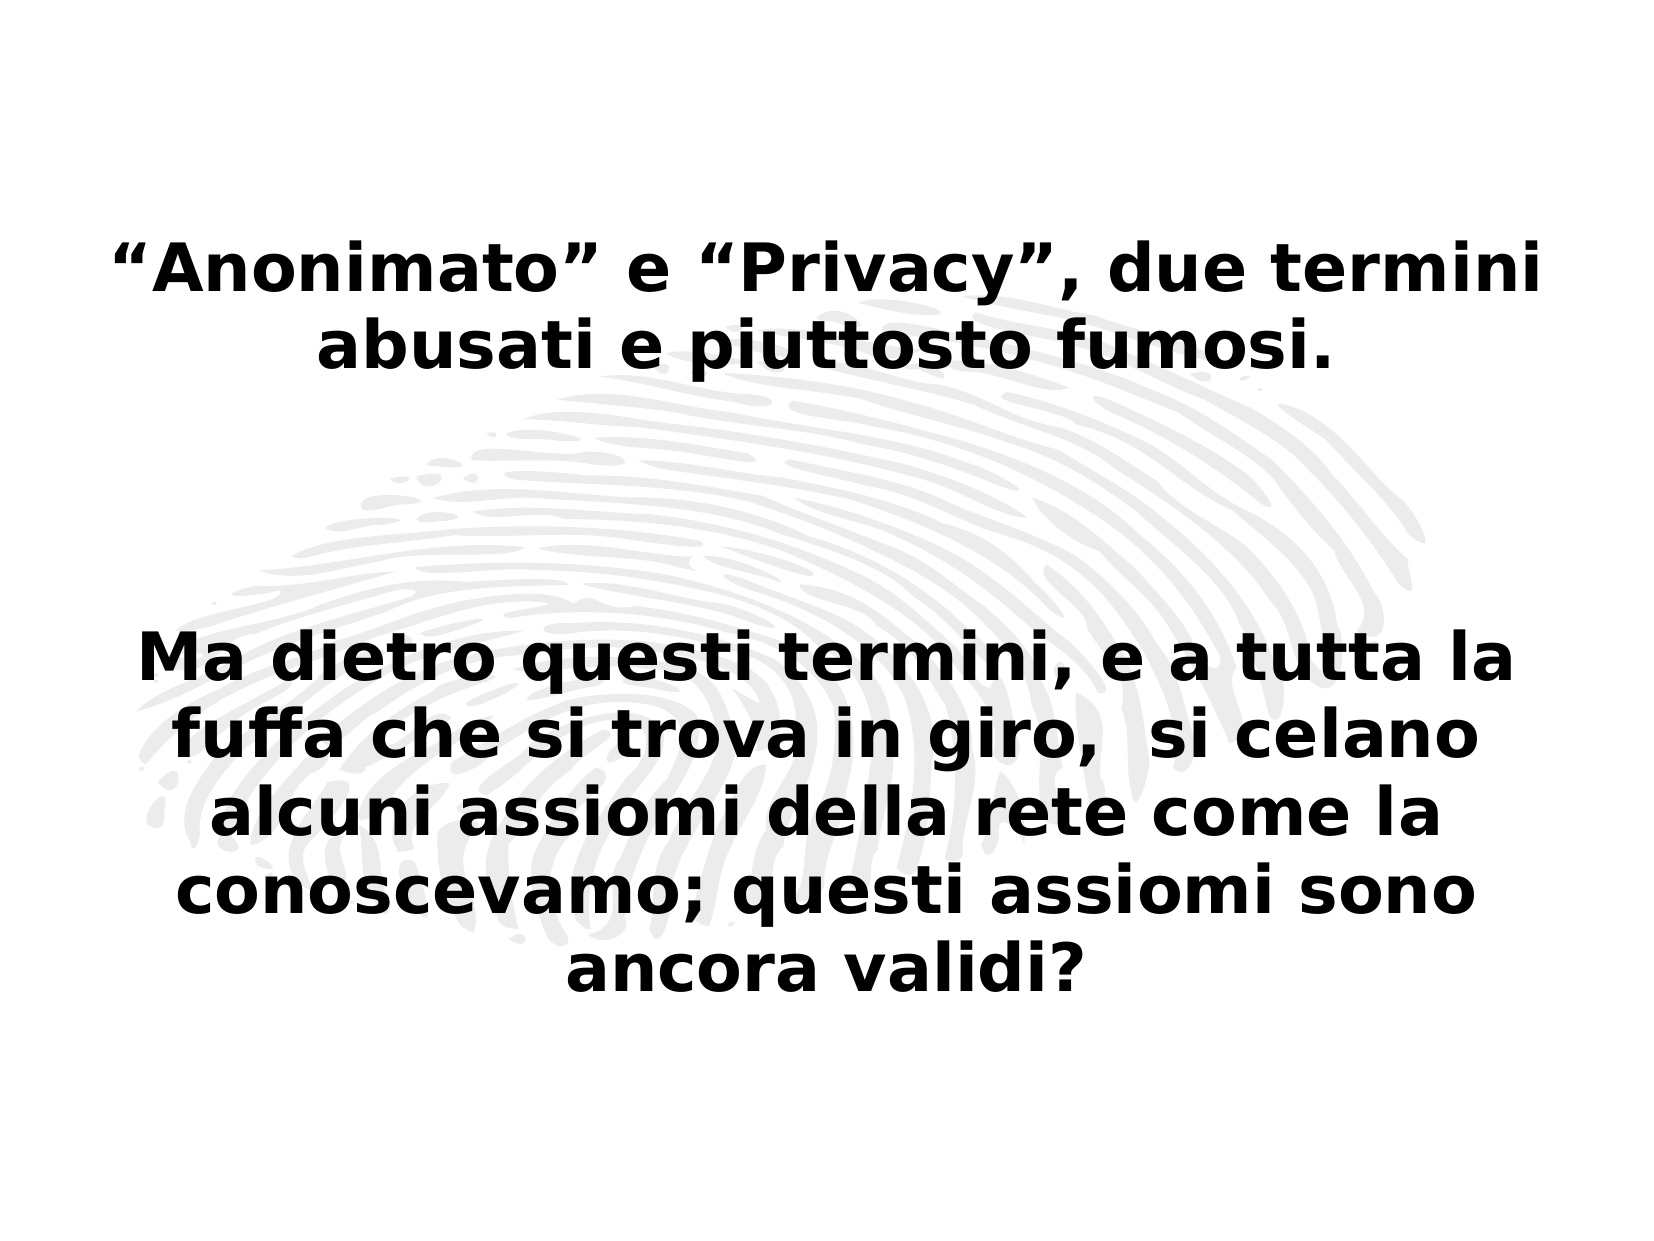

# “Anonimato” e “Privacy”, due termini abusati e piuttosto fumosi.
Ma dietro questi termini, e a tutta la fuffa che si trova in giro, si celano alcuni assiomi della rete come la conoscevamo; questi assiomi sono ancora validi?